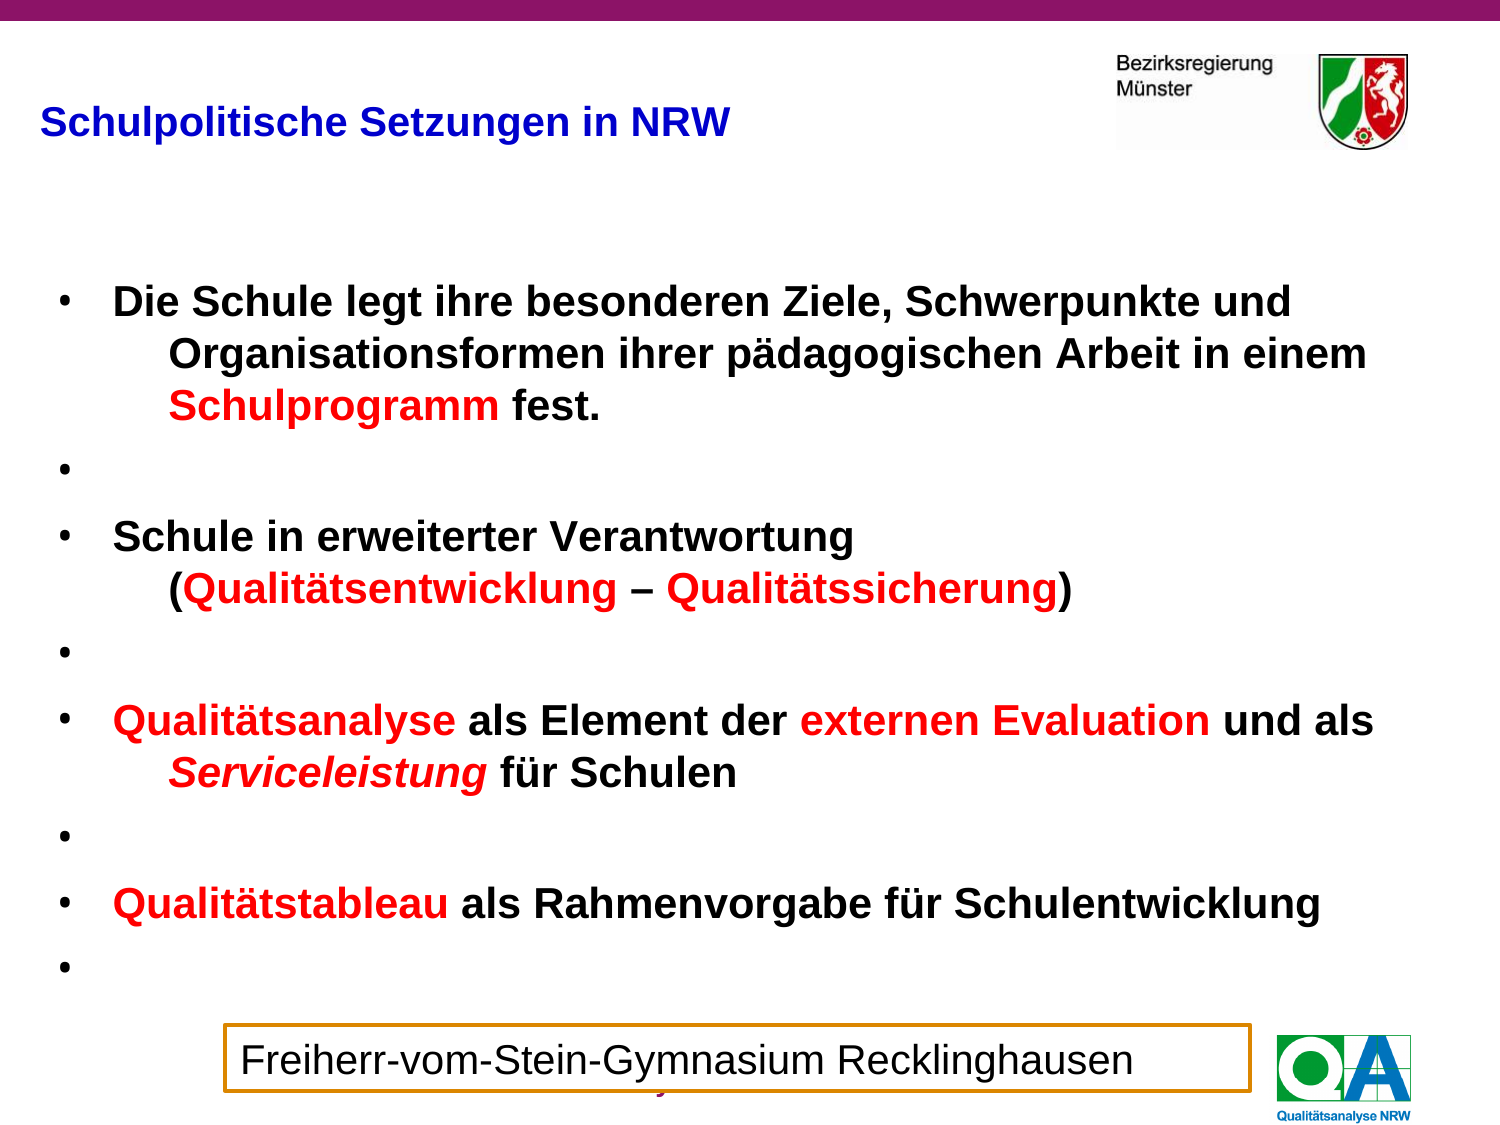

# Schulpolitische Setzungen in NRW
Die Schule legt ihre besonderen Ziele, Schwerpunkte und Organisationsformen ihrer pädagogischen Arbeit in einem Schulprogramm fest.
Schule in erweiterter Verantwortung
(Qualitätsentwicklung – Qualitätssicherung)
Qualitätsanalyse als Element der externen Evaluation und als Serviceleistung für Schulen
Qualitätstableau als Rahmenvorgabe für Schulentwicklung
Freiherr-vom-Stein-Gymnasium Recklinghausen